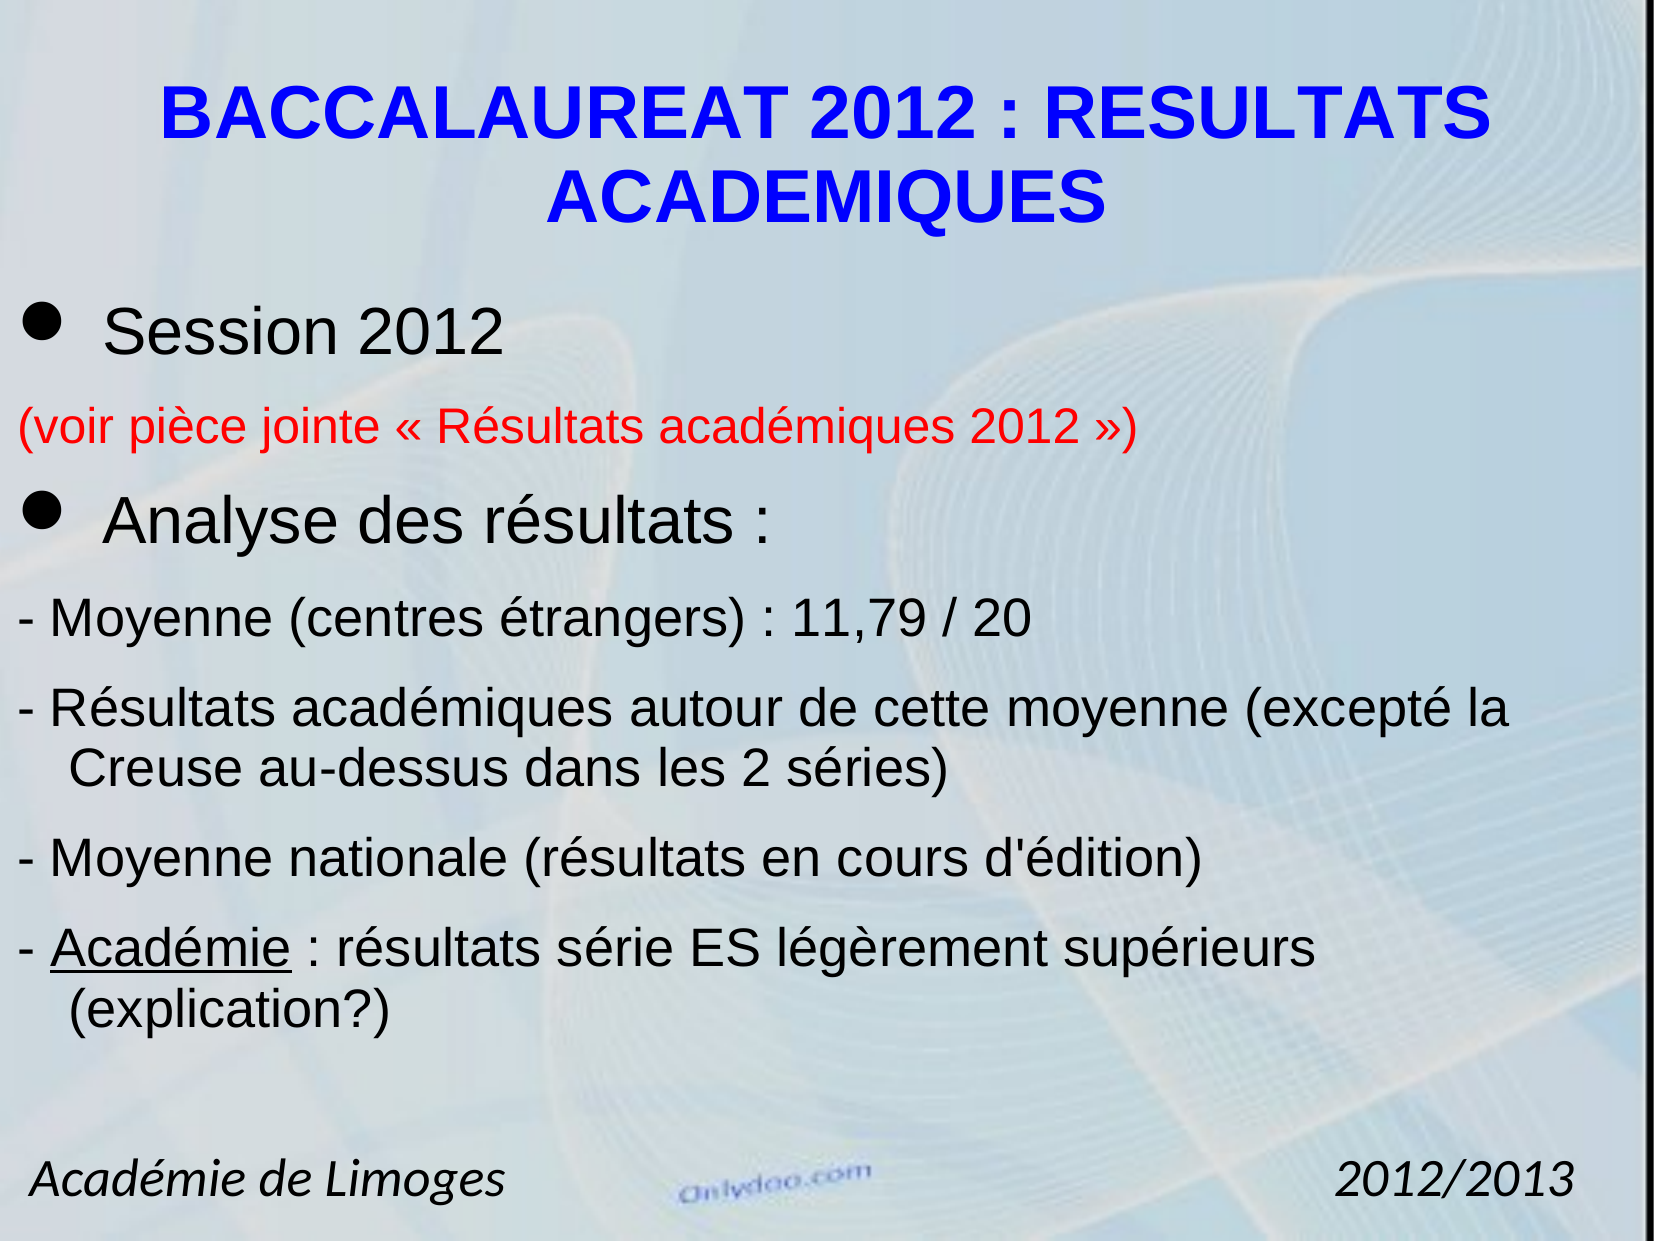

BACCALAUREAT 2012 : RESULTATS ACADEMIQUES
 Session 2012
(voir pièce jointe « Résultats académiques 2012 »)
 Analyse des résultats :
- Moyenne (centres étrangers) : 11,79 / 20
- Résultats académiques autour de cette moyenne (excepté la Creuse au-dessus dans les 2 séries)
- Moyenne nationale (résultats en cours d'édition)
- Académie : résultats série ES légèrement supérieurs (explication?)
Académie de Limoges							2012/2013